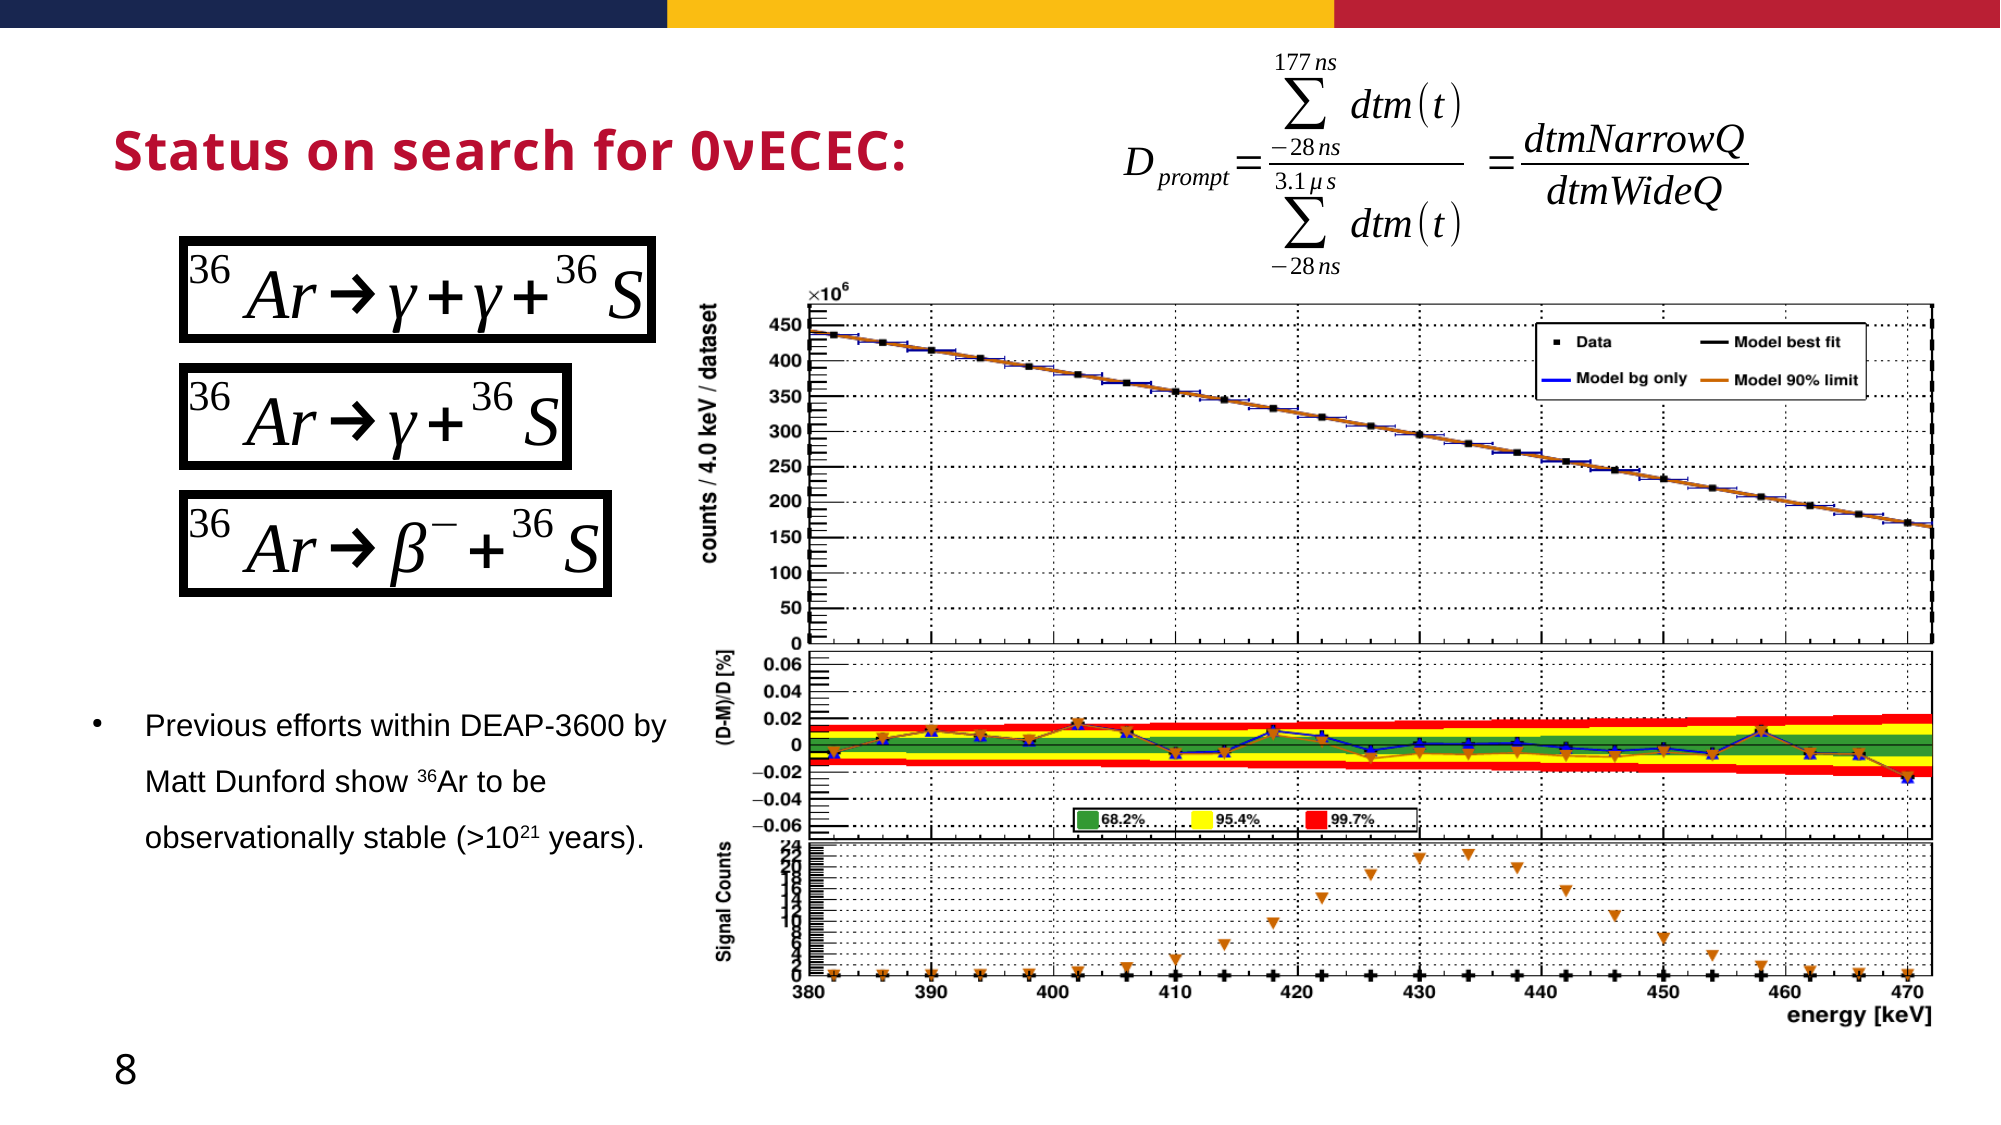

# Status on search for 0νECEC:
Previous efforts within DEAP-3600 by Matt Dunford show 36Ar to be observationally stable (>1021 years).